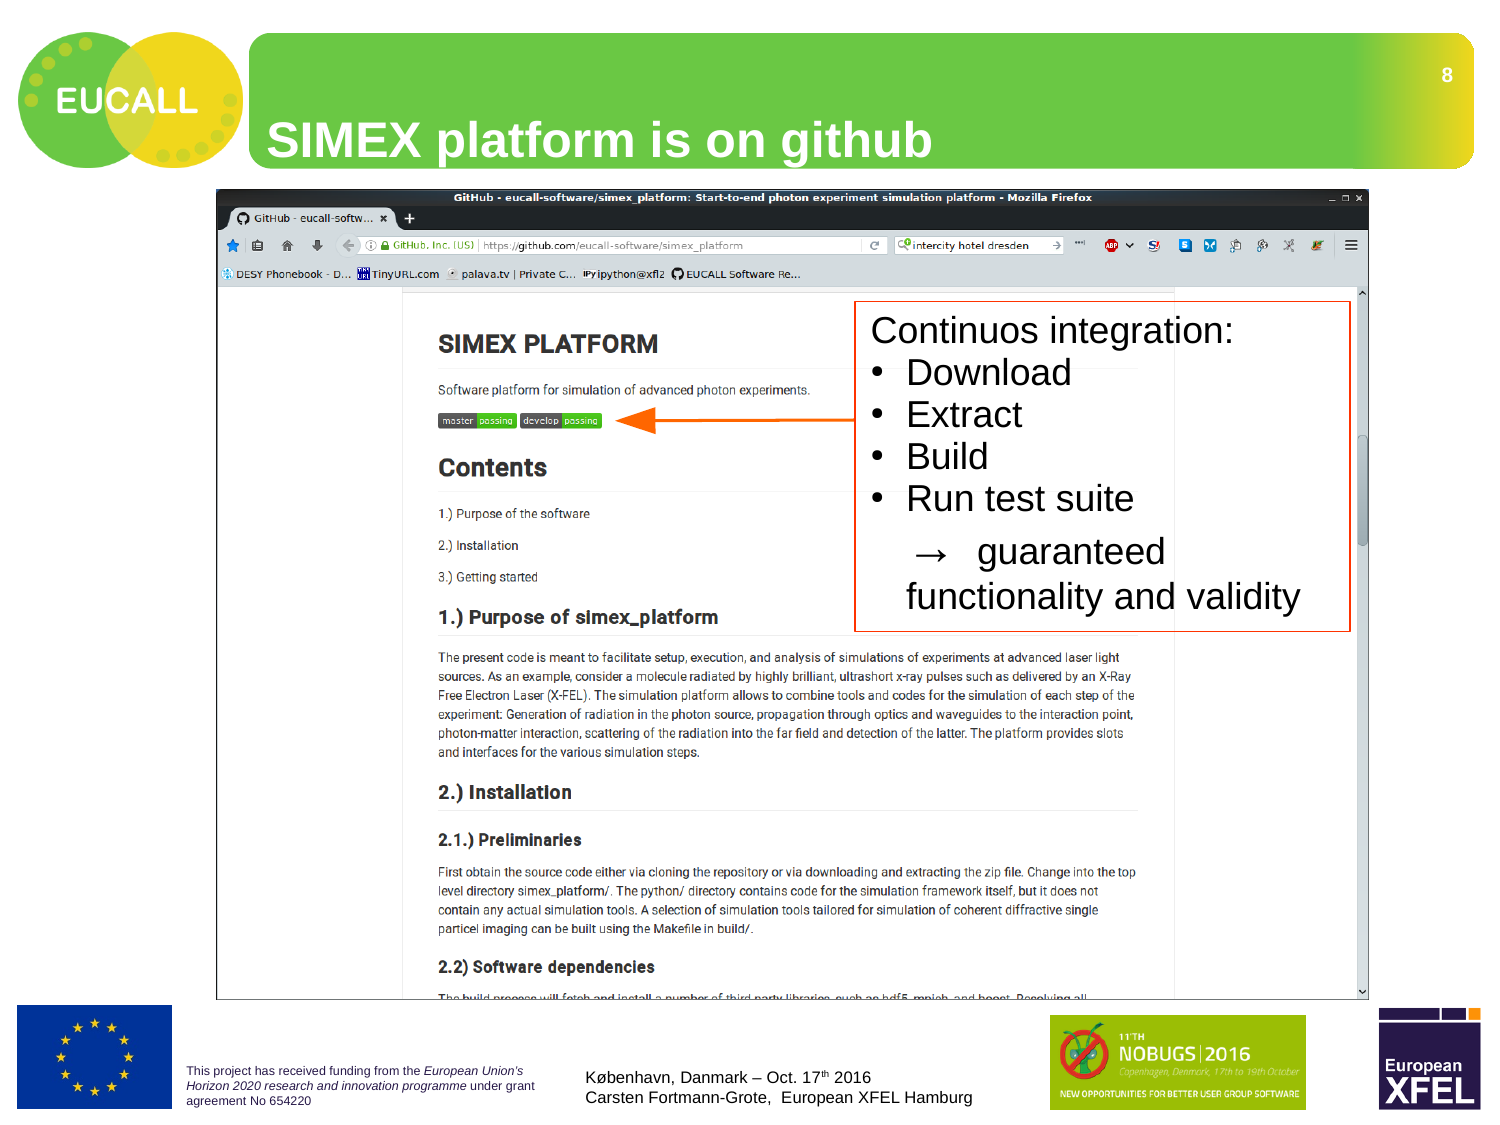

# SIMEX platform is on github
Continuos integration:
Download
Extract
Build
Run test suite
→ guaranteed functionality and validity